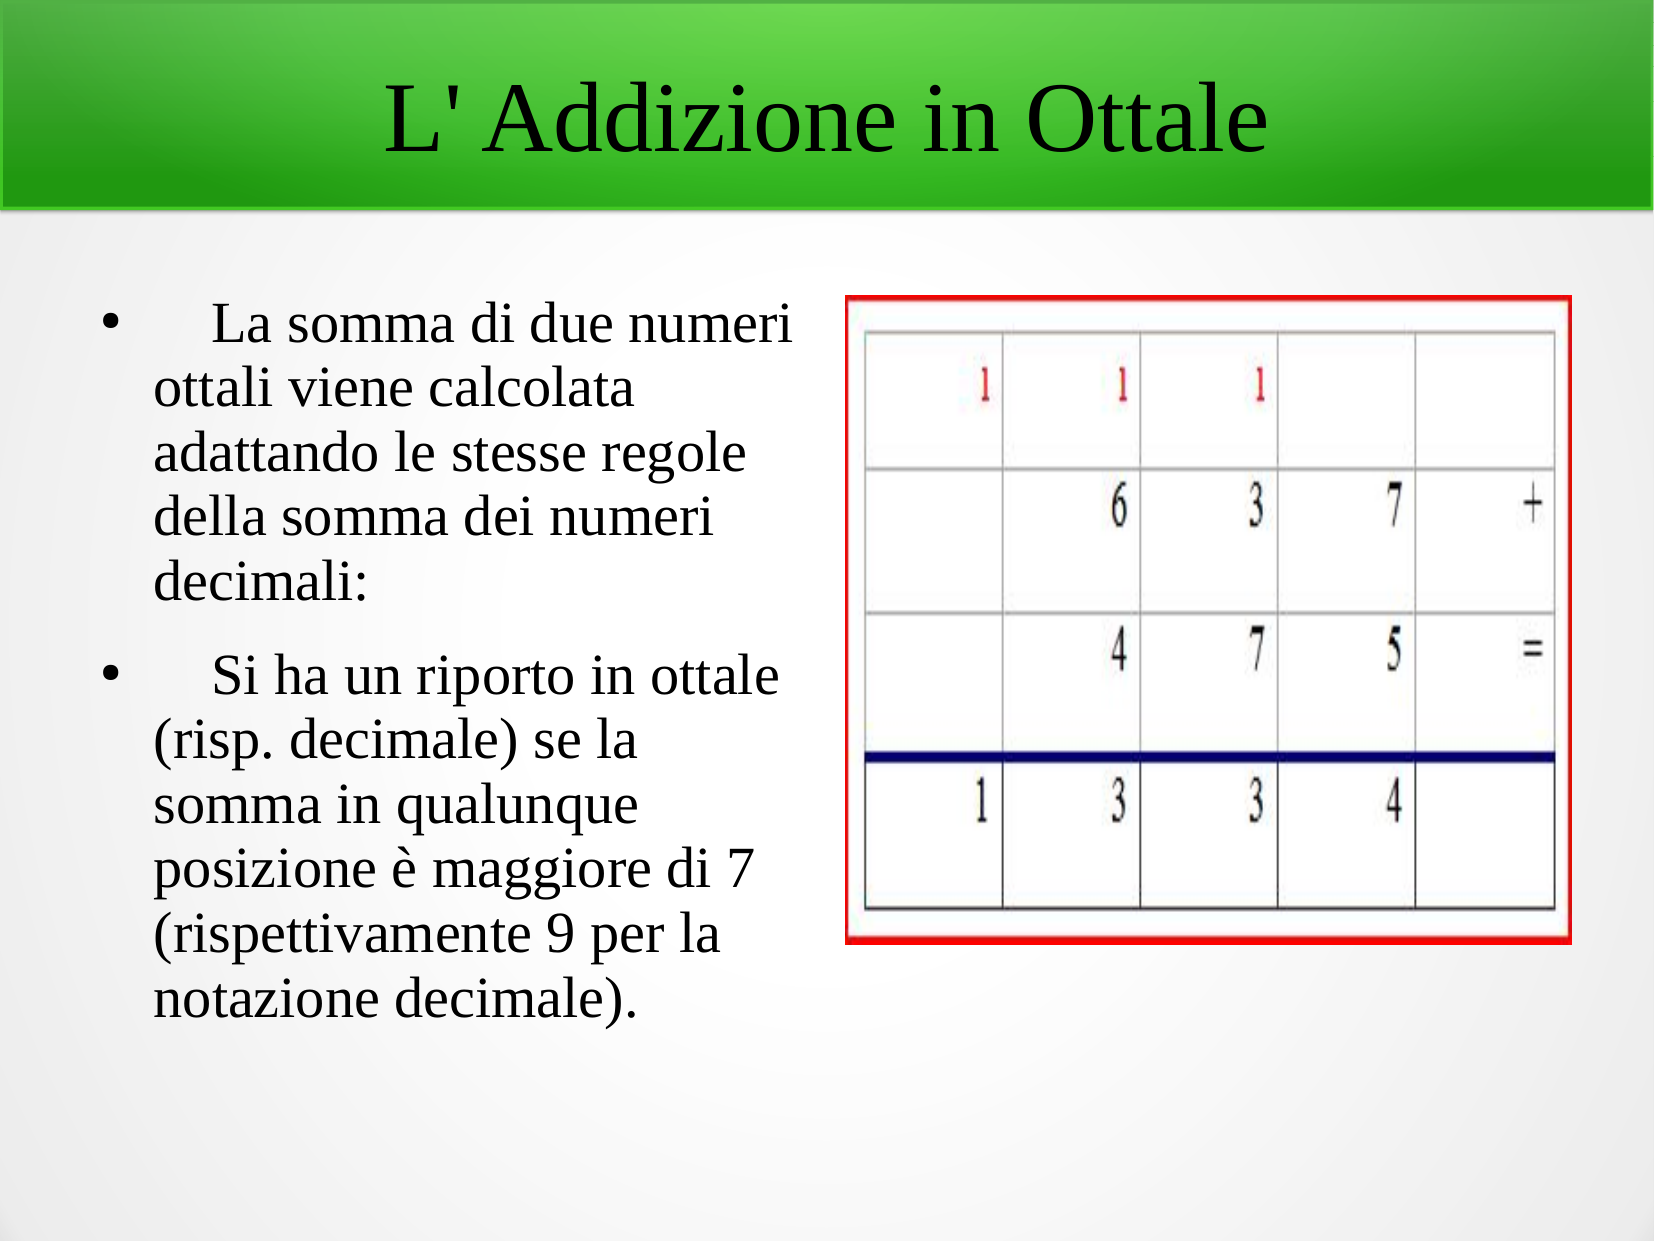

# L' Addizione in Ottale
 La somma di due numeri ottali viene calcolata adattando le stesse regole della somma dei numeri decimali:
 Si ha un riporto in ottale (risp. decimale) se la somma in qualunque posizione è maggiore di 7 (rispettivamente 9 per la notazione decimale).